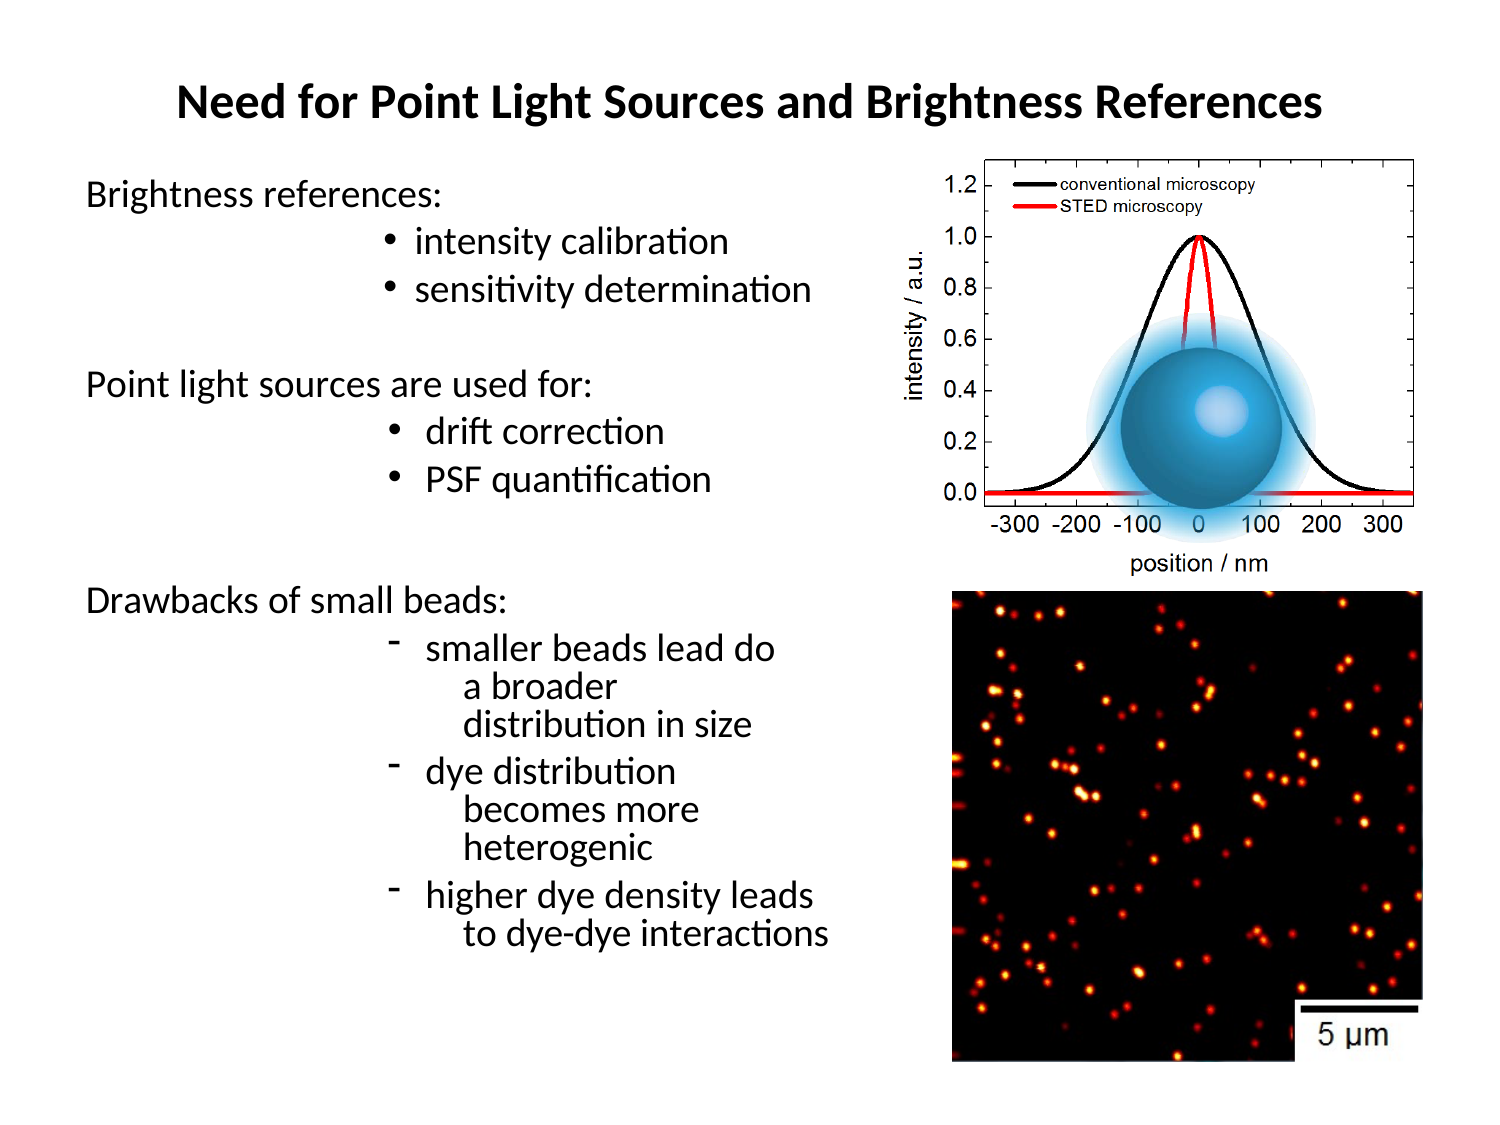

# Need for Point Light Sources and Brightness References
Brightness references:
intensity calibration
sensitivity determination
Point light sources are used for:
drift correction
PSF quantification
Drawbacks of small beads:
smaller beads lead do a broader distribution in size
dye distribution becomes more heterogenic
higher dye density leads to dye-dye interactions